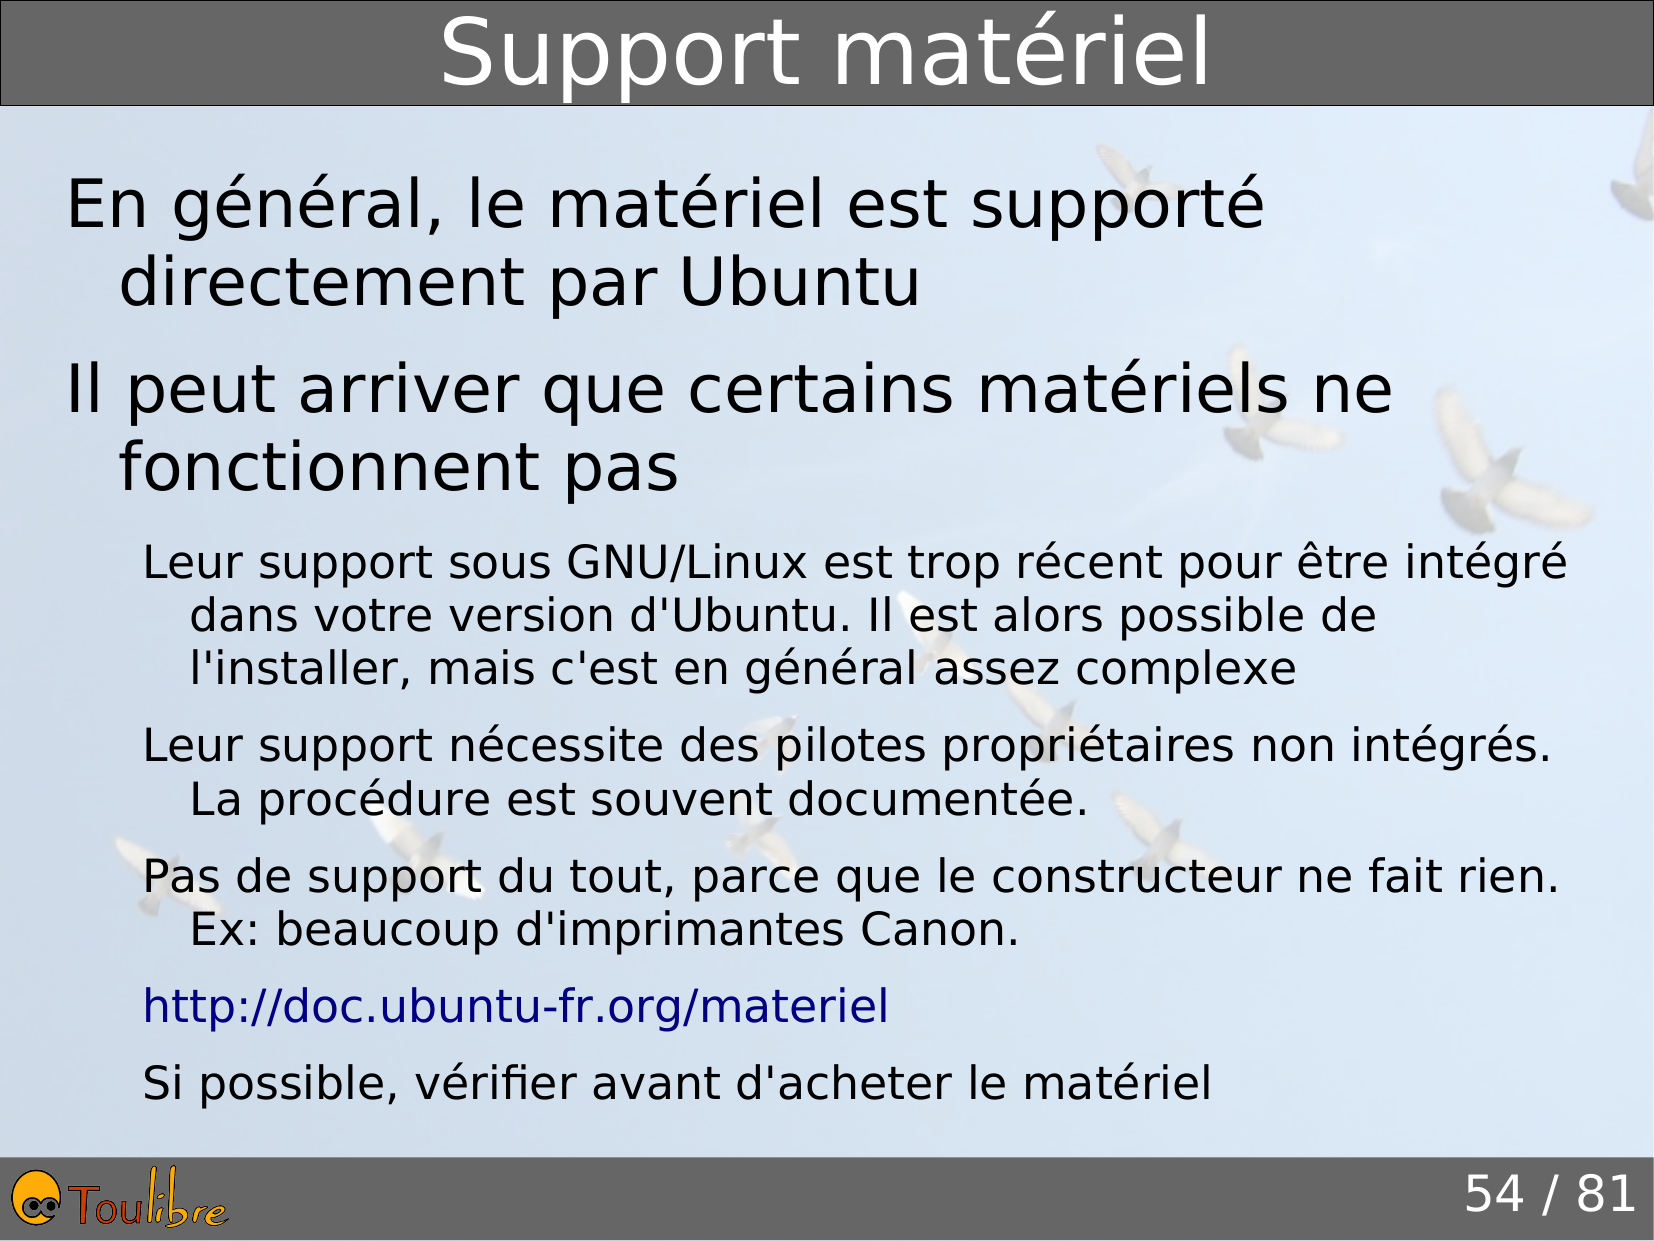

# Support matériel
En général, le matériel est supporté directement par Ubuntu
Il peut arriver que certains matériels ne fonctionnent pas
Leur support sous GNU/Linux est trop récent pour être intégré dans votre version d'Ubuntu. Il est alors possible de l'installer, mais c'est en général assez complexe
Leur support nécessite des pilotes propriétaires non intégrés. La procédure est souvent documentée.
Pas de support du tout, parce que le constructeur ne fait rien. Ex: beaucoup d'imprimantes Canon.
http://doc.ubuntu-fr.org/materiel
Si possible, vérifier avant d'acheter le matériel